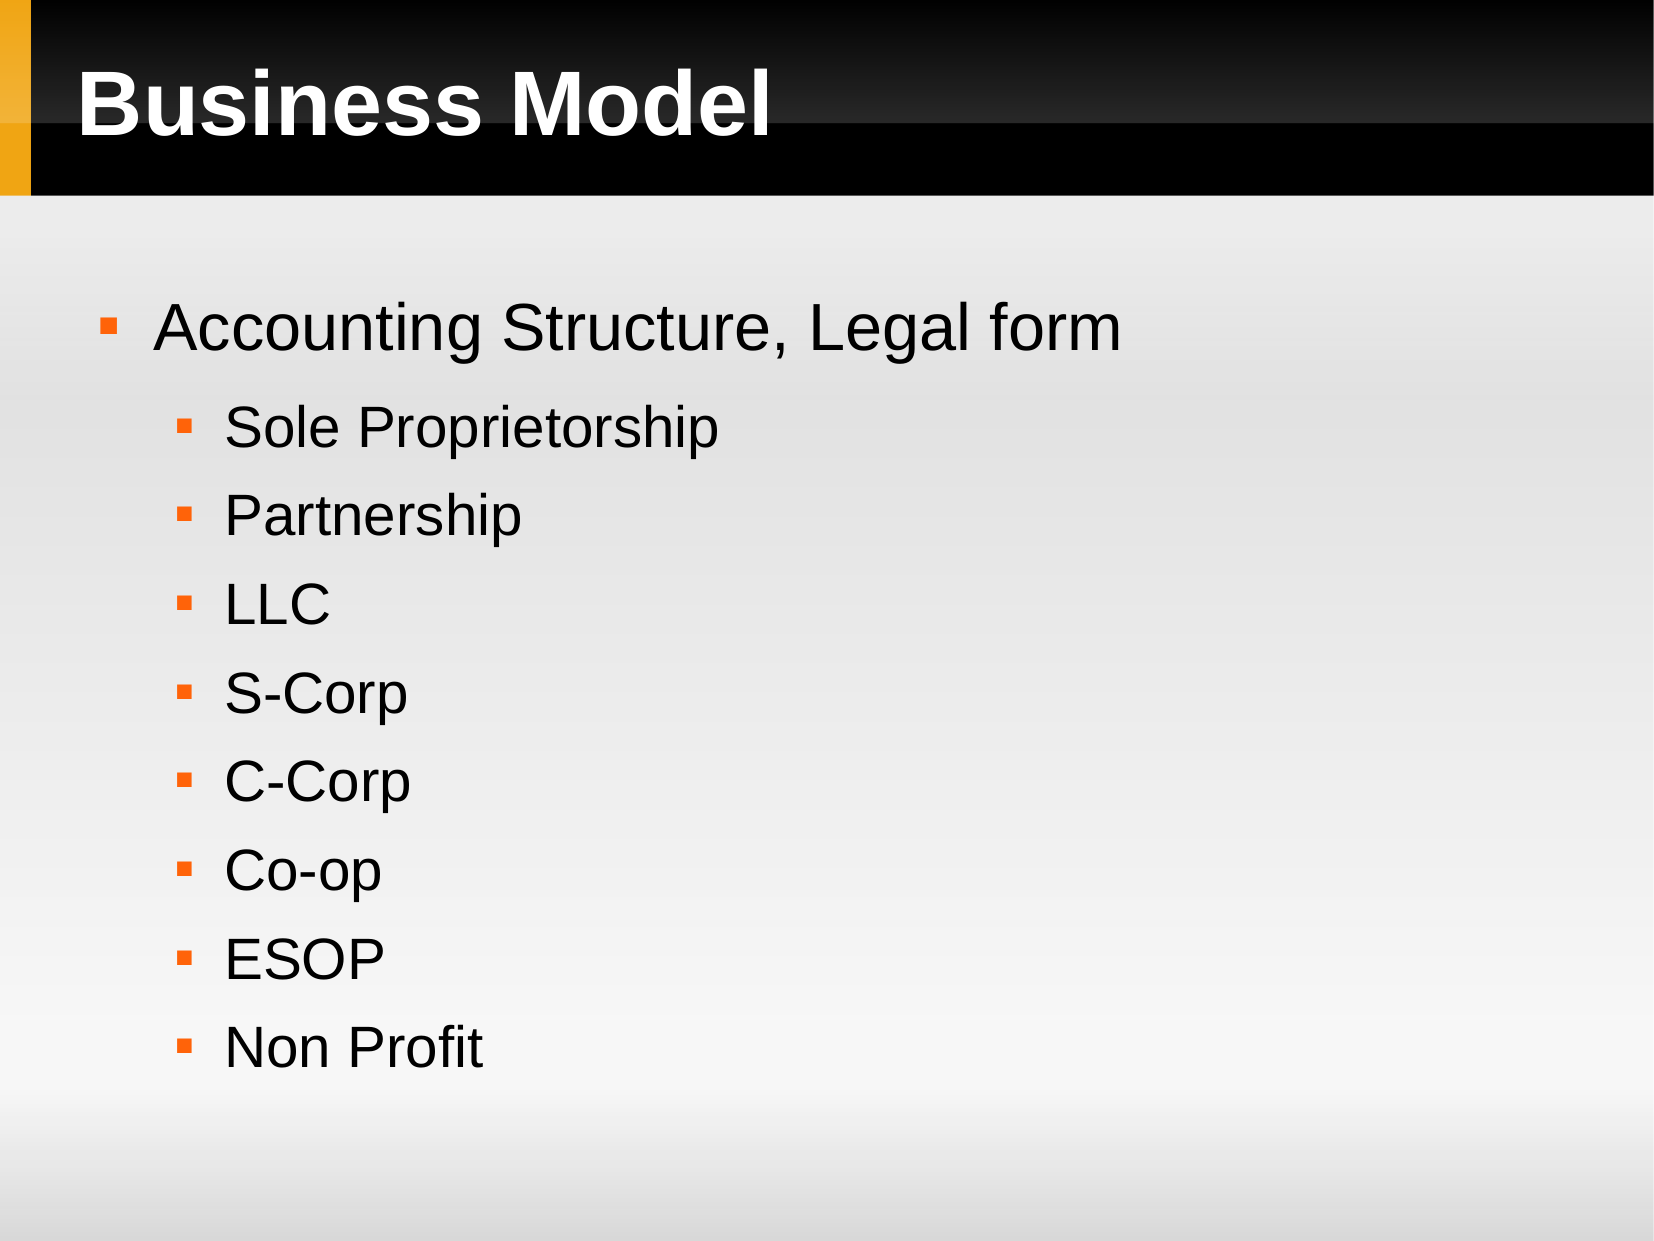

# Business Model
Accounting Structure, Legal form
Sole Proprietorship
Partnership
LLC
S-Corp
C-Corp
Co-op
ESOP
Non Profit